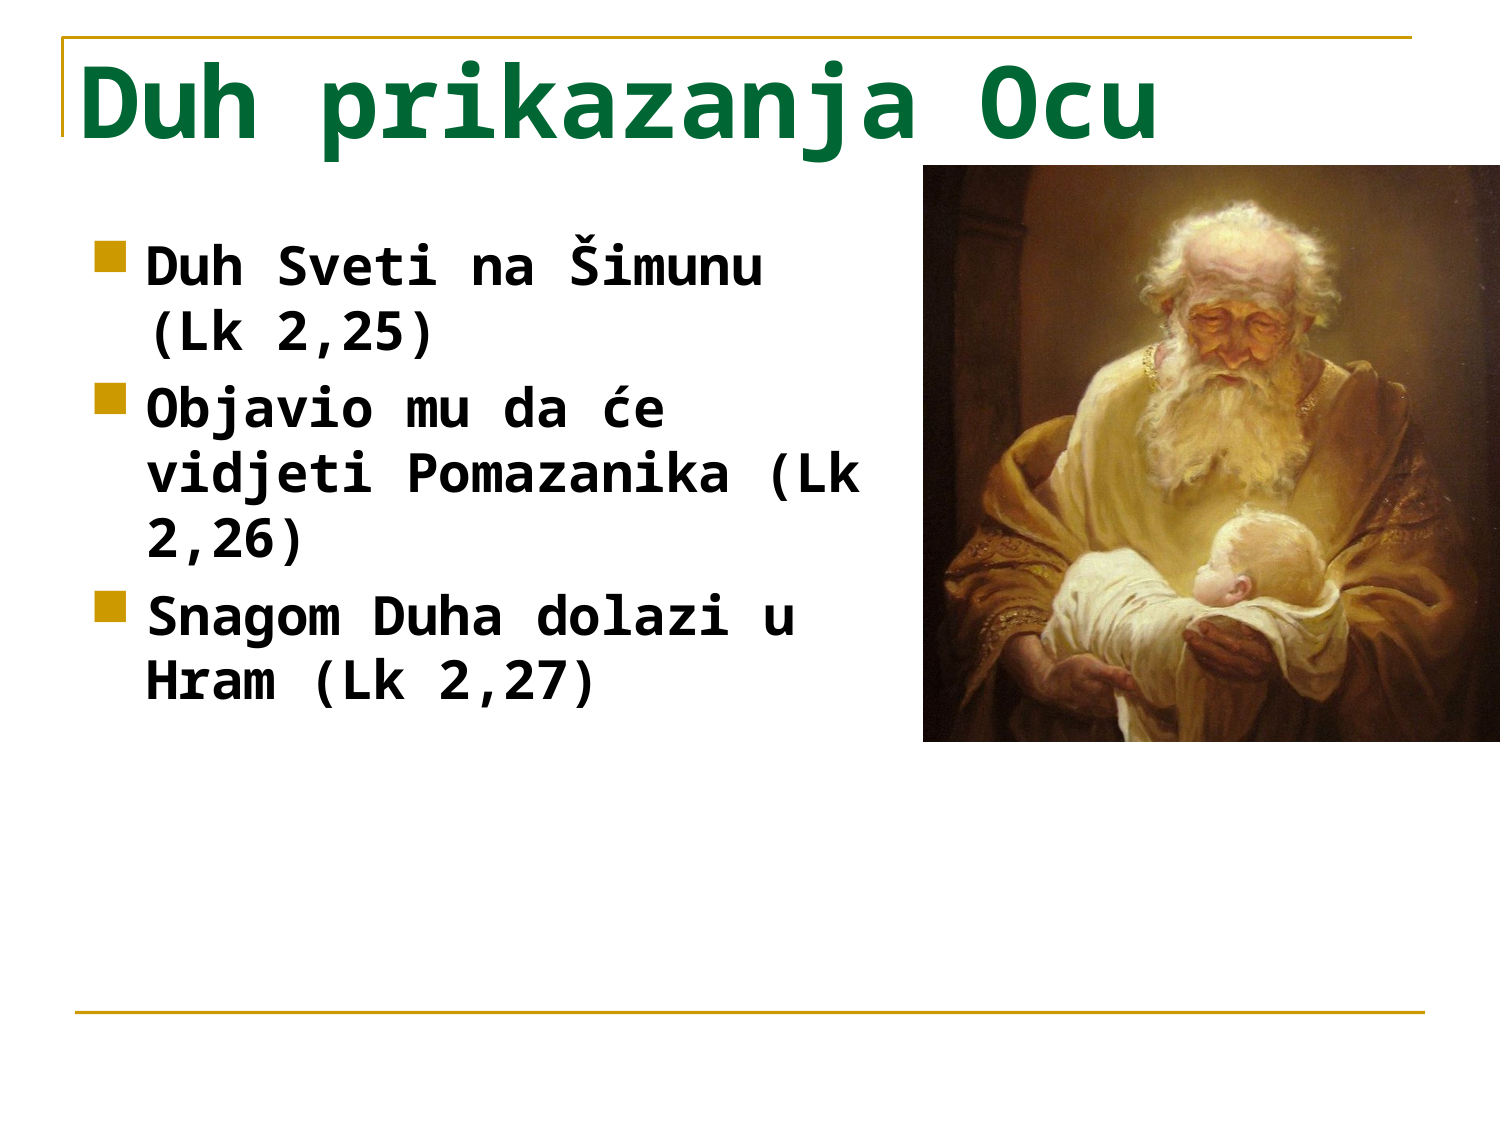

# Duh prikazanja Ocu
Duh Sveti na Šimunu
(Lk 2,25)
Objavio mu da će vidjeti Pomazanika (Lk 2,26)
Snagom Duha dolazi u Hram (Lk 2,27)